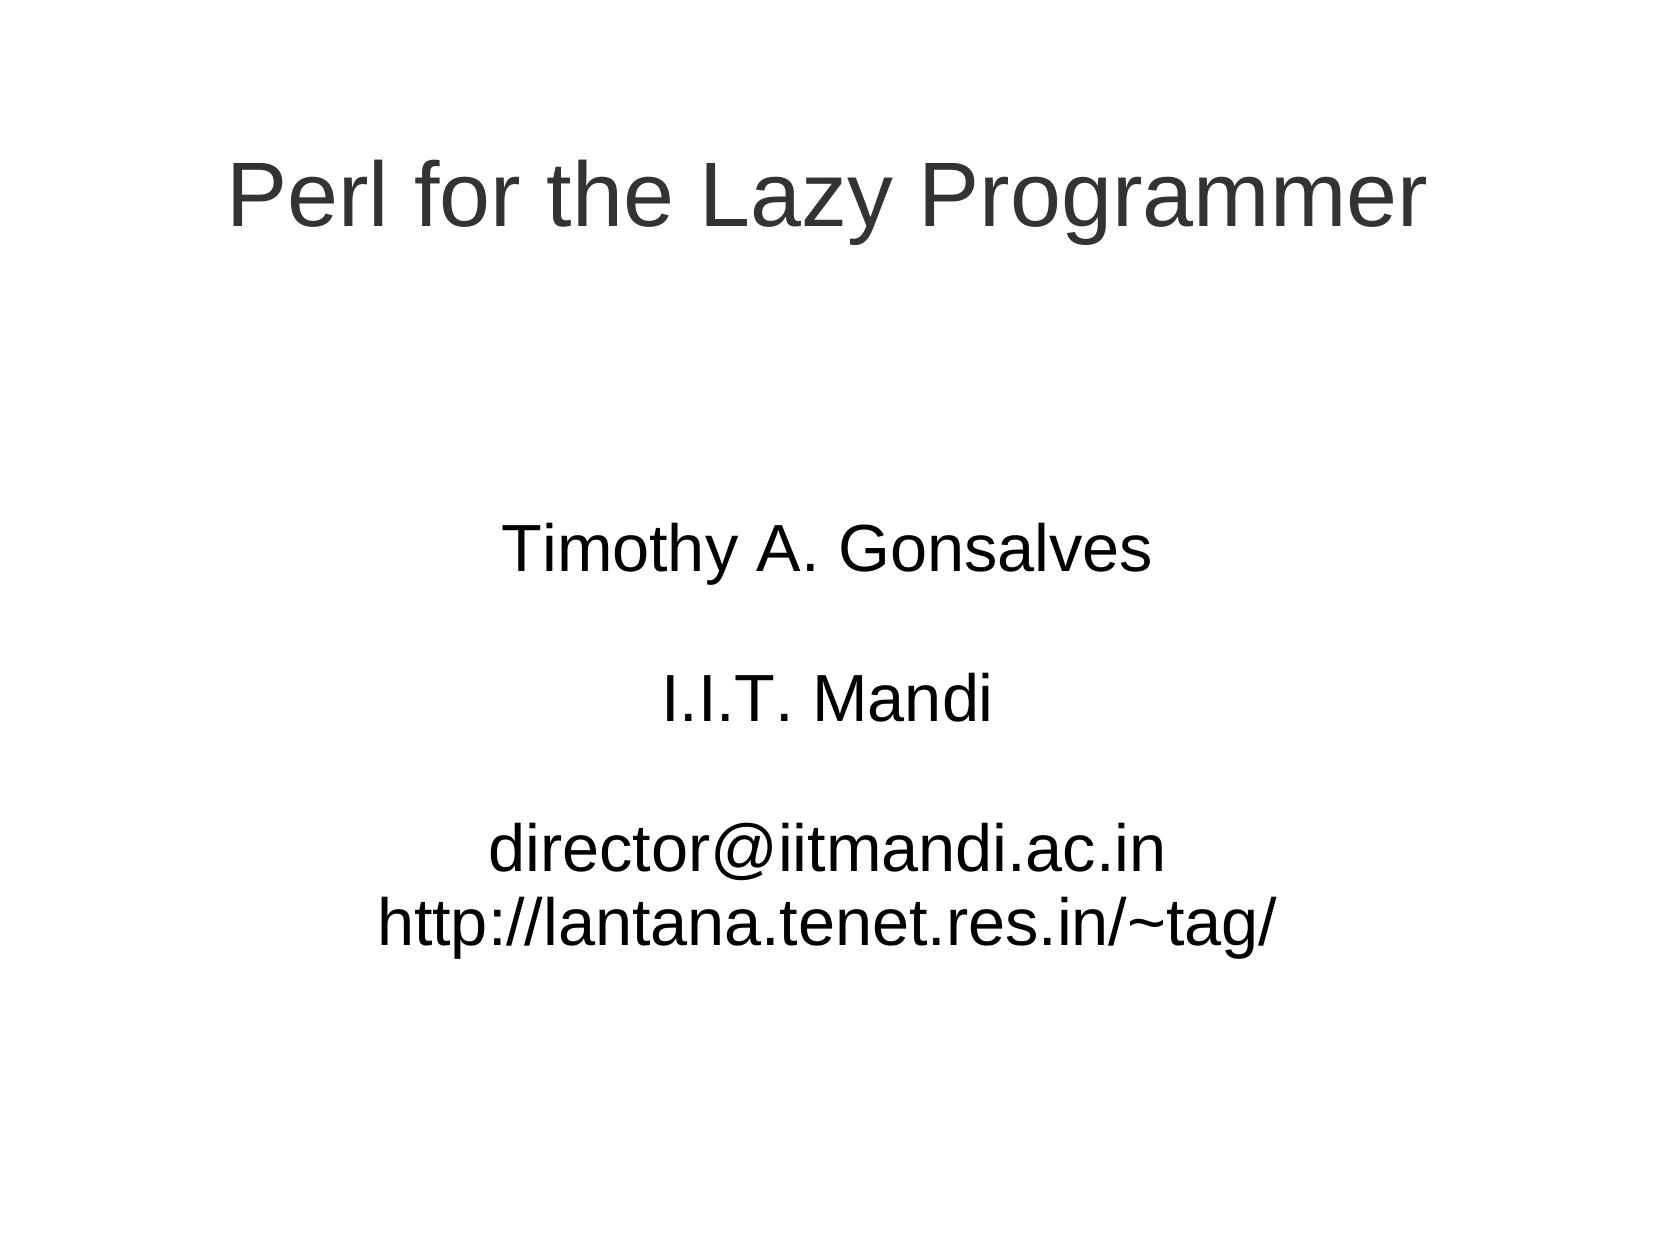

# Perl for the Lazy Programmer
Timothy A. Gonsalves
I.I.T. Mandi
director@iitmandi.ac.in
http://lantana.tenet.res.in/~tag/